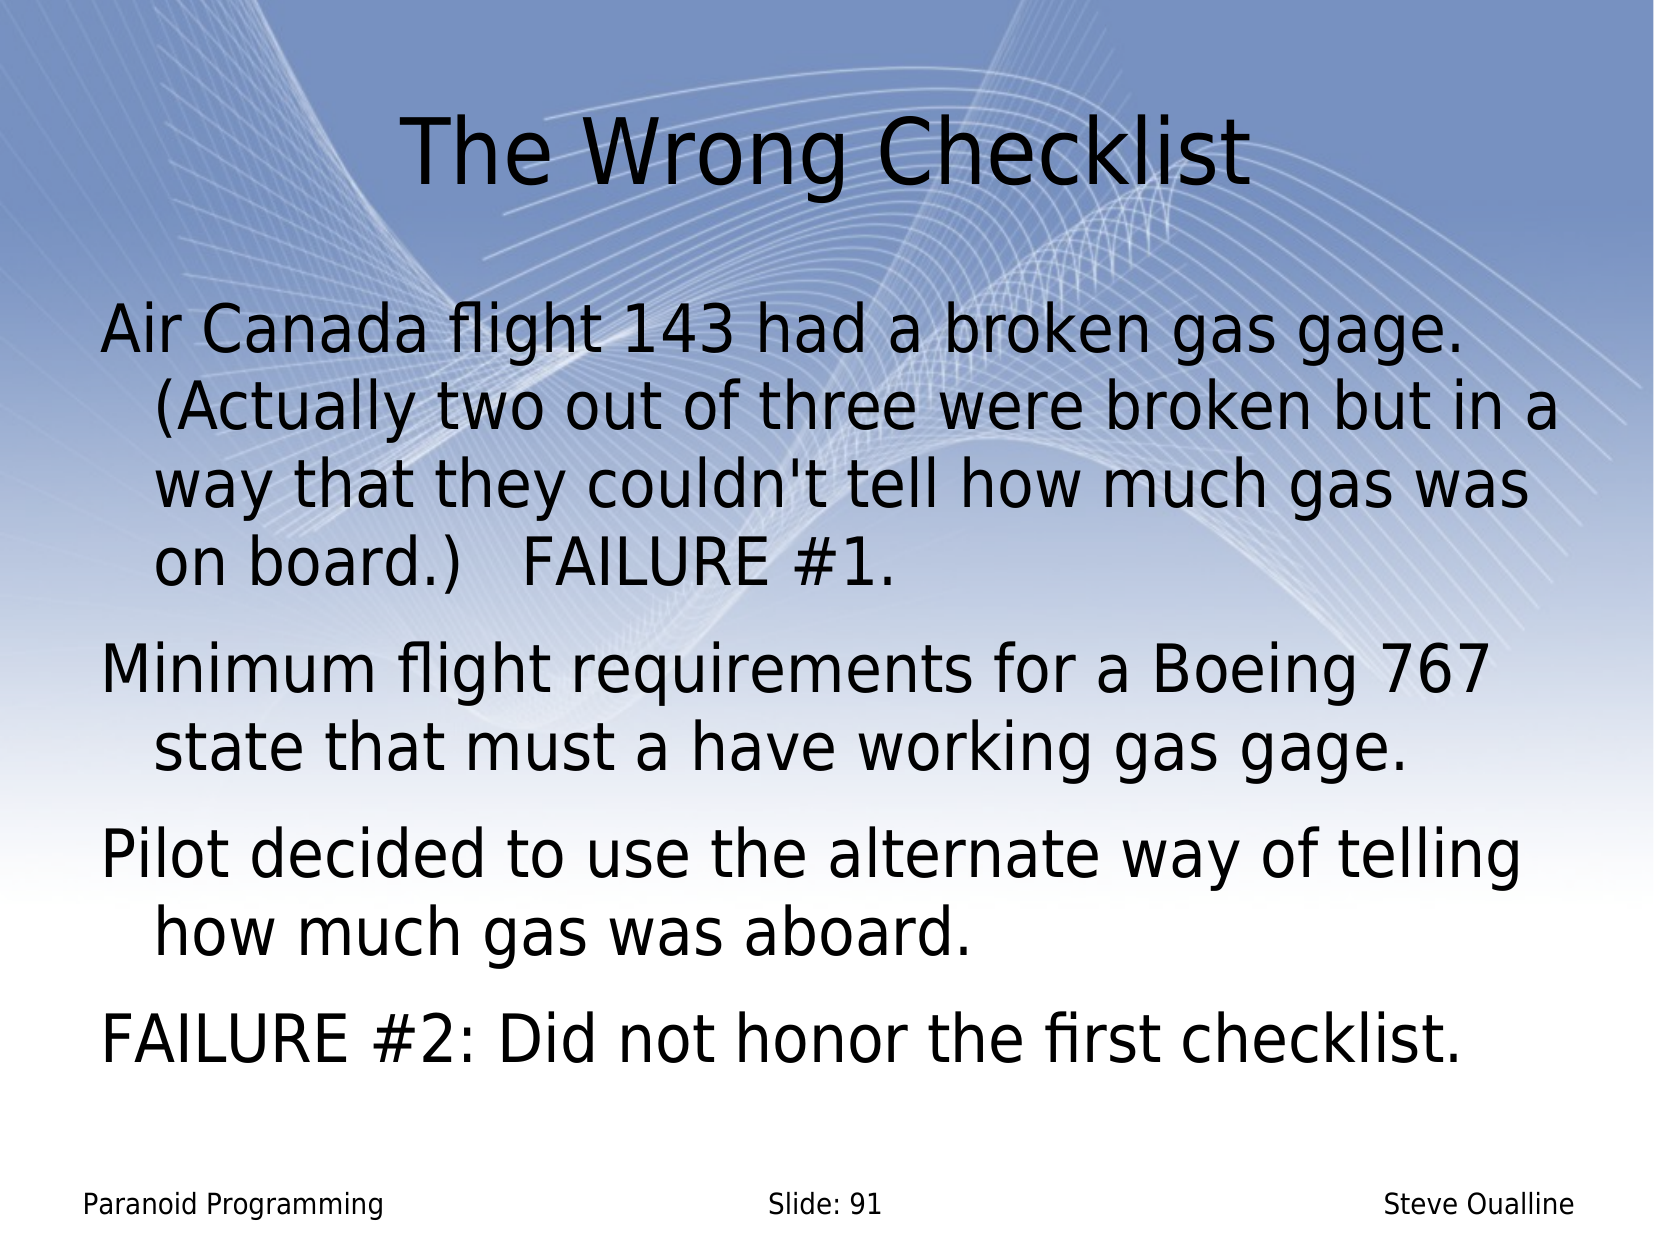

# The Wrong Checklist
Air Canada flight 143 had a broken gas gage. (Actually two out of three were broken but in a way that they couldn't tell how much gas was on board.) FAILURE #1.
Minimum flight requirements for a Boeing 767 state that must a have working gas gage.
Pilot decided to use the alternate way of telling how much gas was aboard.
FAILURE #2: Did not honor the first checklist.
Paranoid Programming
Steve Oualline
91